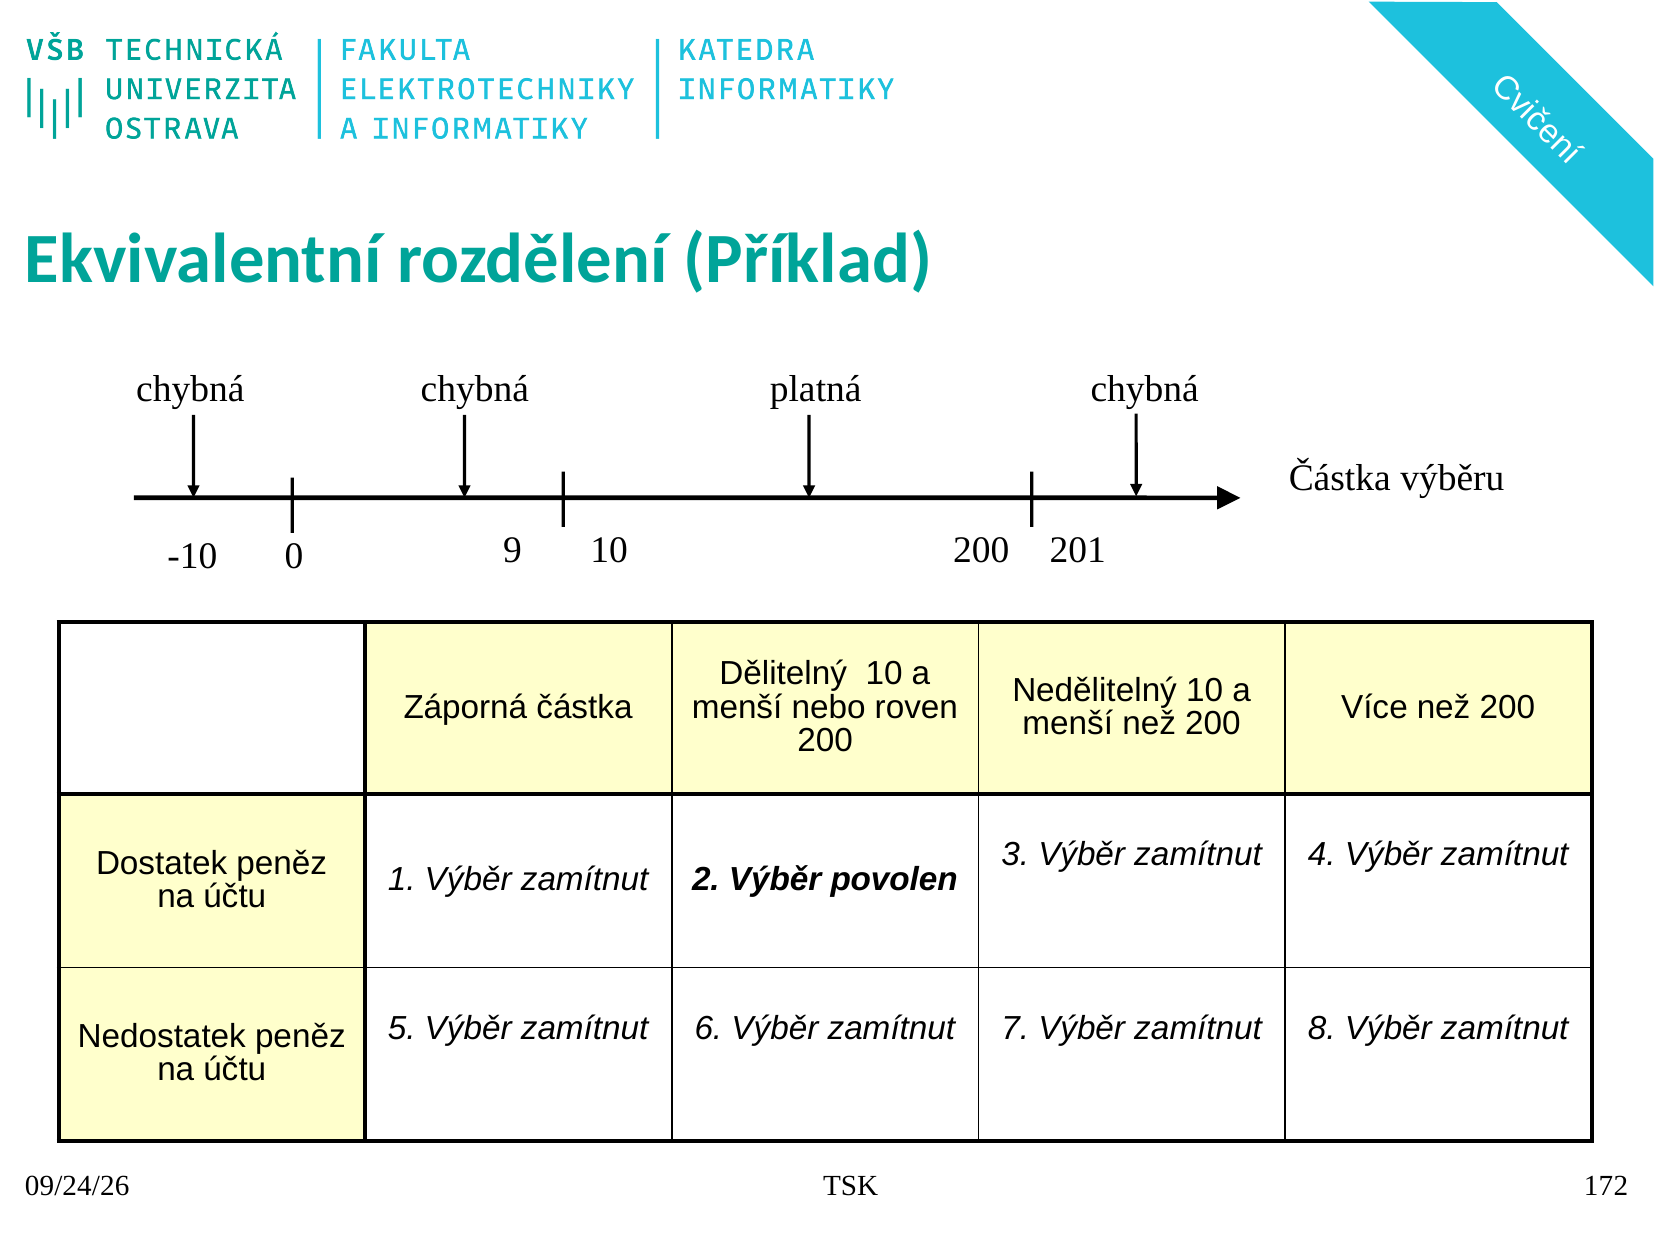

Cvičení
# Ekvivalentní rozdělení (Příklad)
chybná
chybná
platná
chybná
Částka výběru
9
10
200
201
-10
0
| | Záporná částka | Dělitelný 10 a menší nebo roven 200 | Nedělitelný 10 a menší než 200 | Více než 200 |
| --- | --- | --- | --- | --- |
| Dostatek peněz na účtu | 1. Výběr zamítnut | 2. Výběr povolen | 3. Výběr zamítnut | 4. Výběr zamítnut |
| Nedostatek peněz na účtu | 5. Výběr zamítnut | 6. Výběr zamítnut | 7. Výběr zamítnut | 8. Výběr zamítnut |
TSK
172